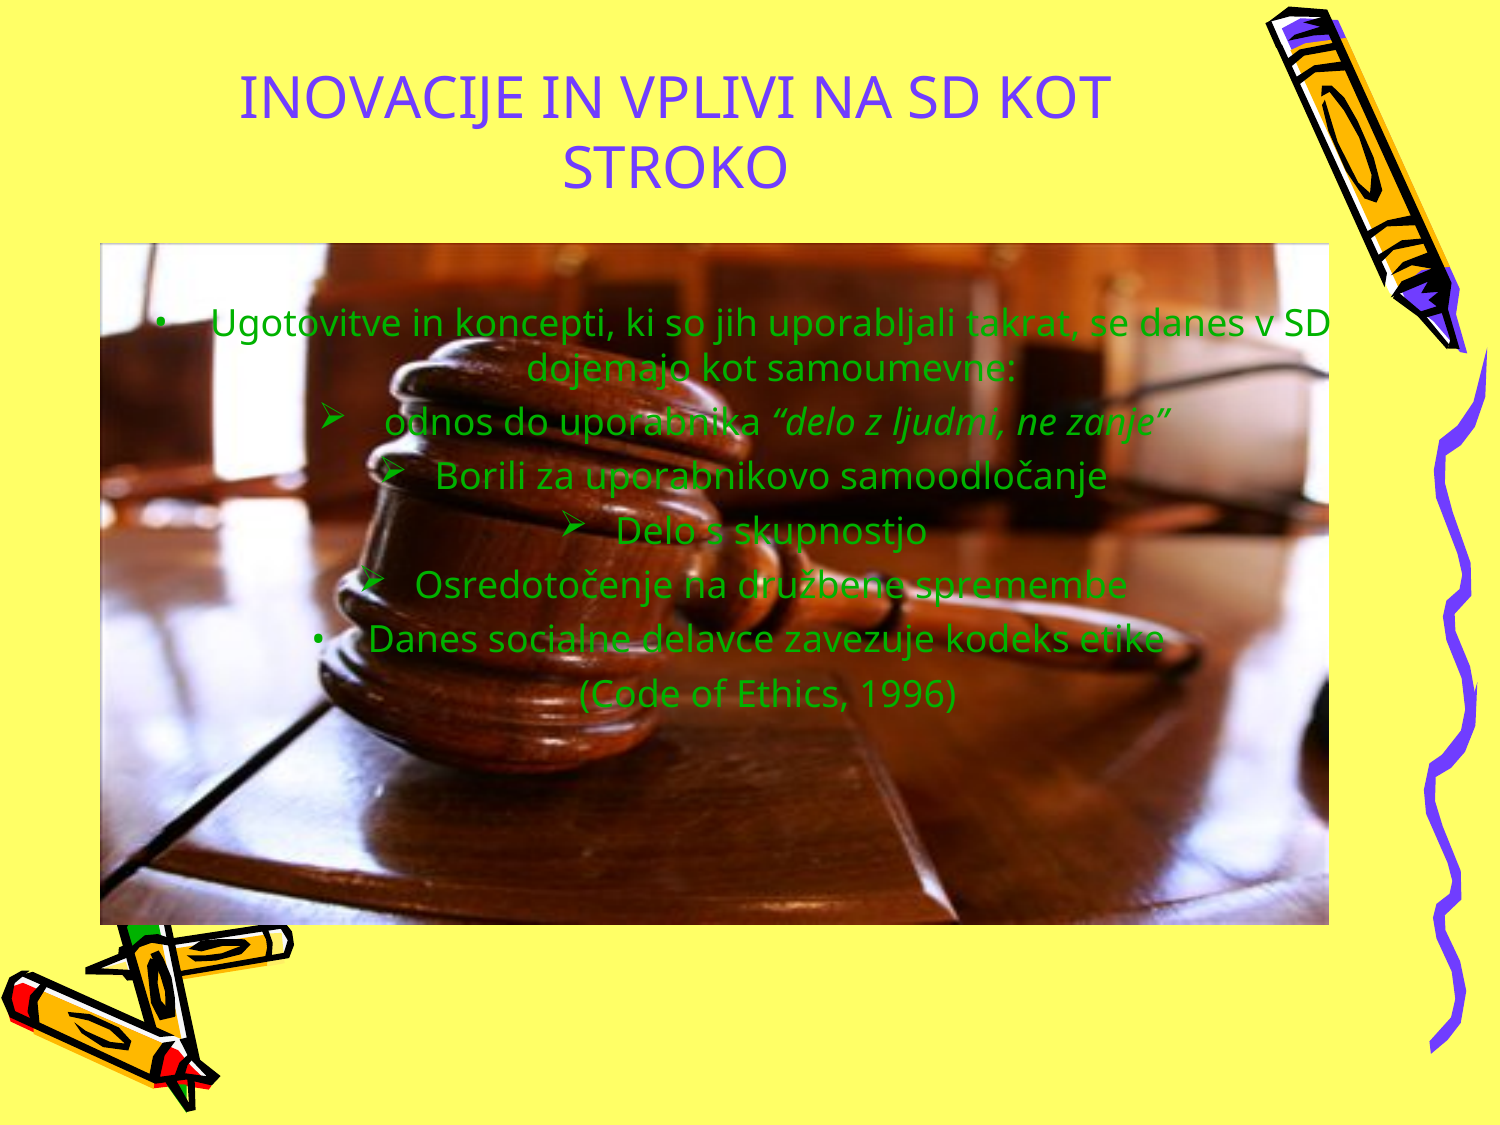

# INOVACIJE IN VPLIVI NA SD KOT STROKO
Ugotovitve in koncepti, ki so jih uporabljali takrat, se danes v SD dojemajo kot samoumevne:
 odnos do uporabnika “delo z ljudmi, ne zanje”
Borili za uporabnikovo samoodločanje
Delo s skupnostjo
Osredotočenje na družbene spremembe
Danes socialne delavce zavezuje kodeks etike
 (Code of Ethics, 1996)